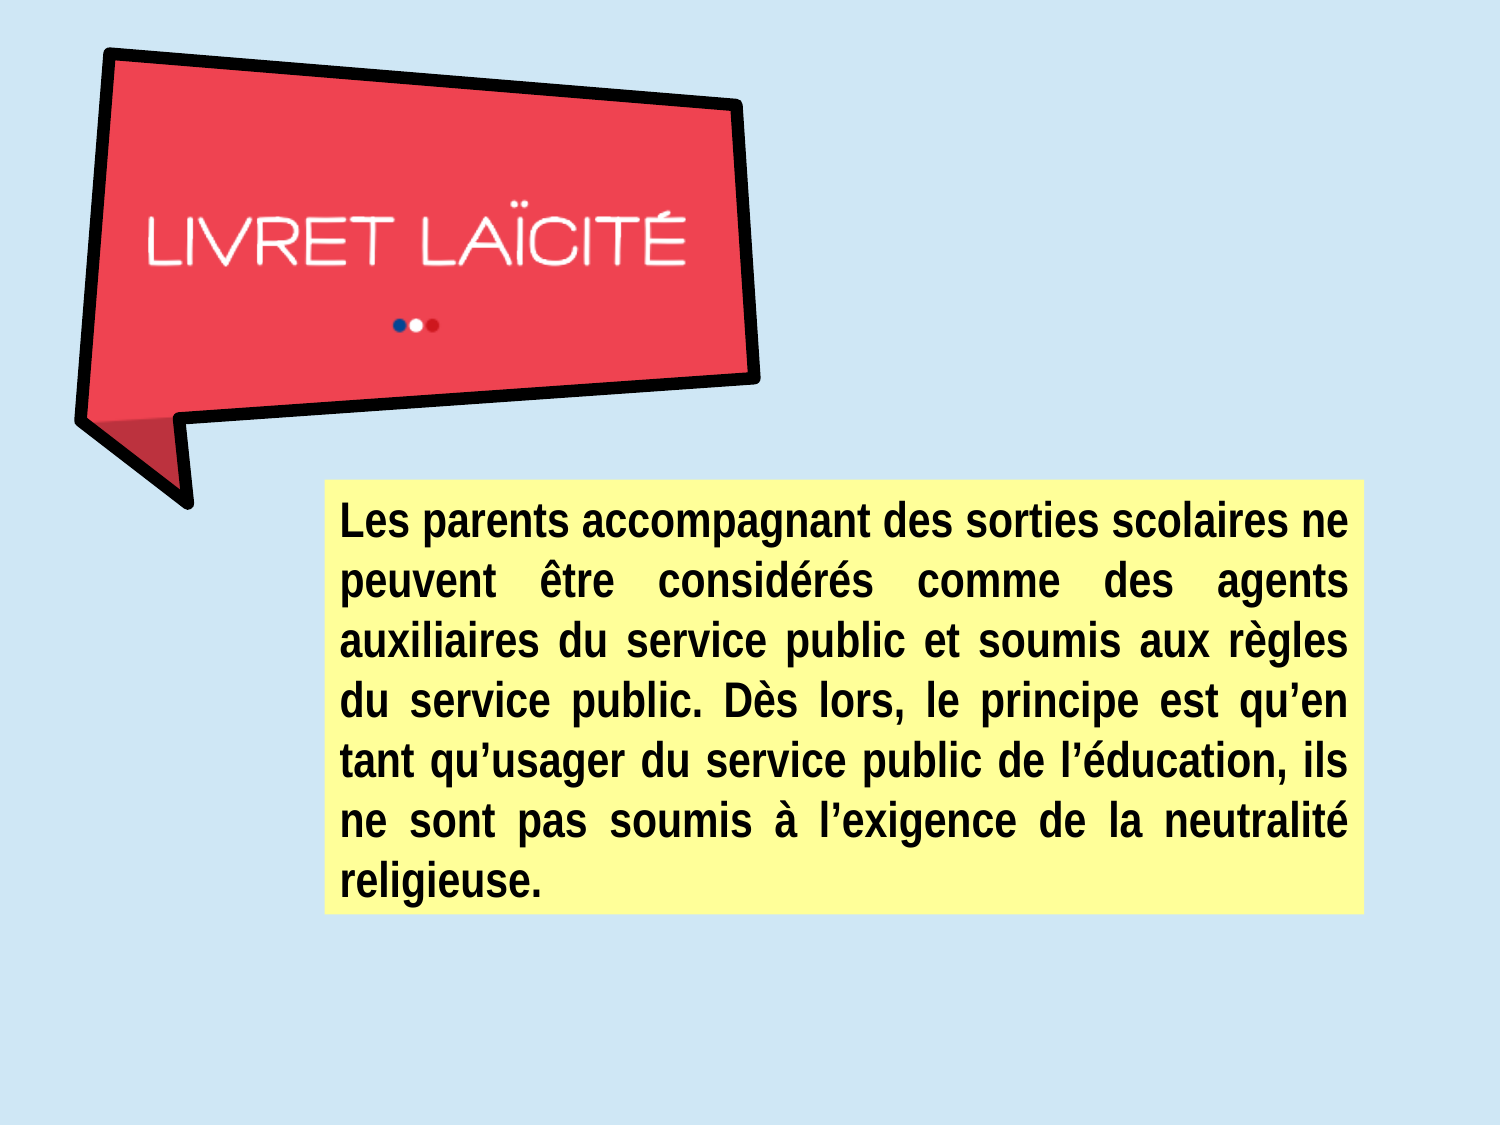

Les parents accompagnant des sorties scolaires ne peuvent être considérés comme des agents auxiliaires du service public et soumis aux règles du service public. Dès lors, le principe est qu’en tant qu’usager du service public de l’éducation, ils ne sont pas soumis à l’exigence de la neutralité religieuse.